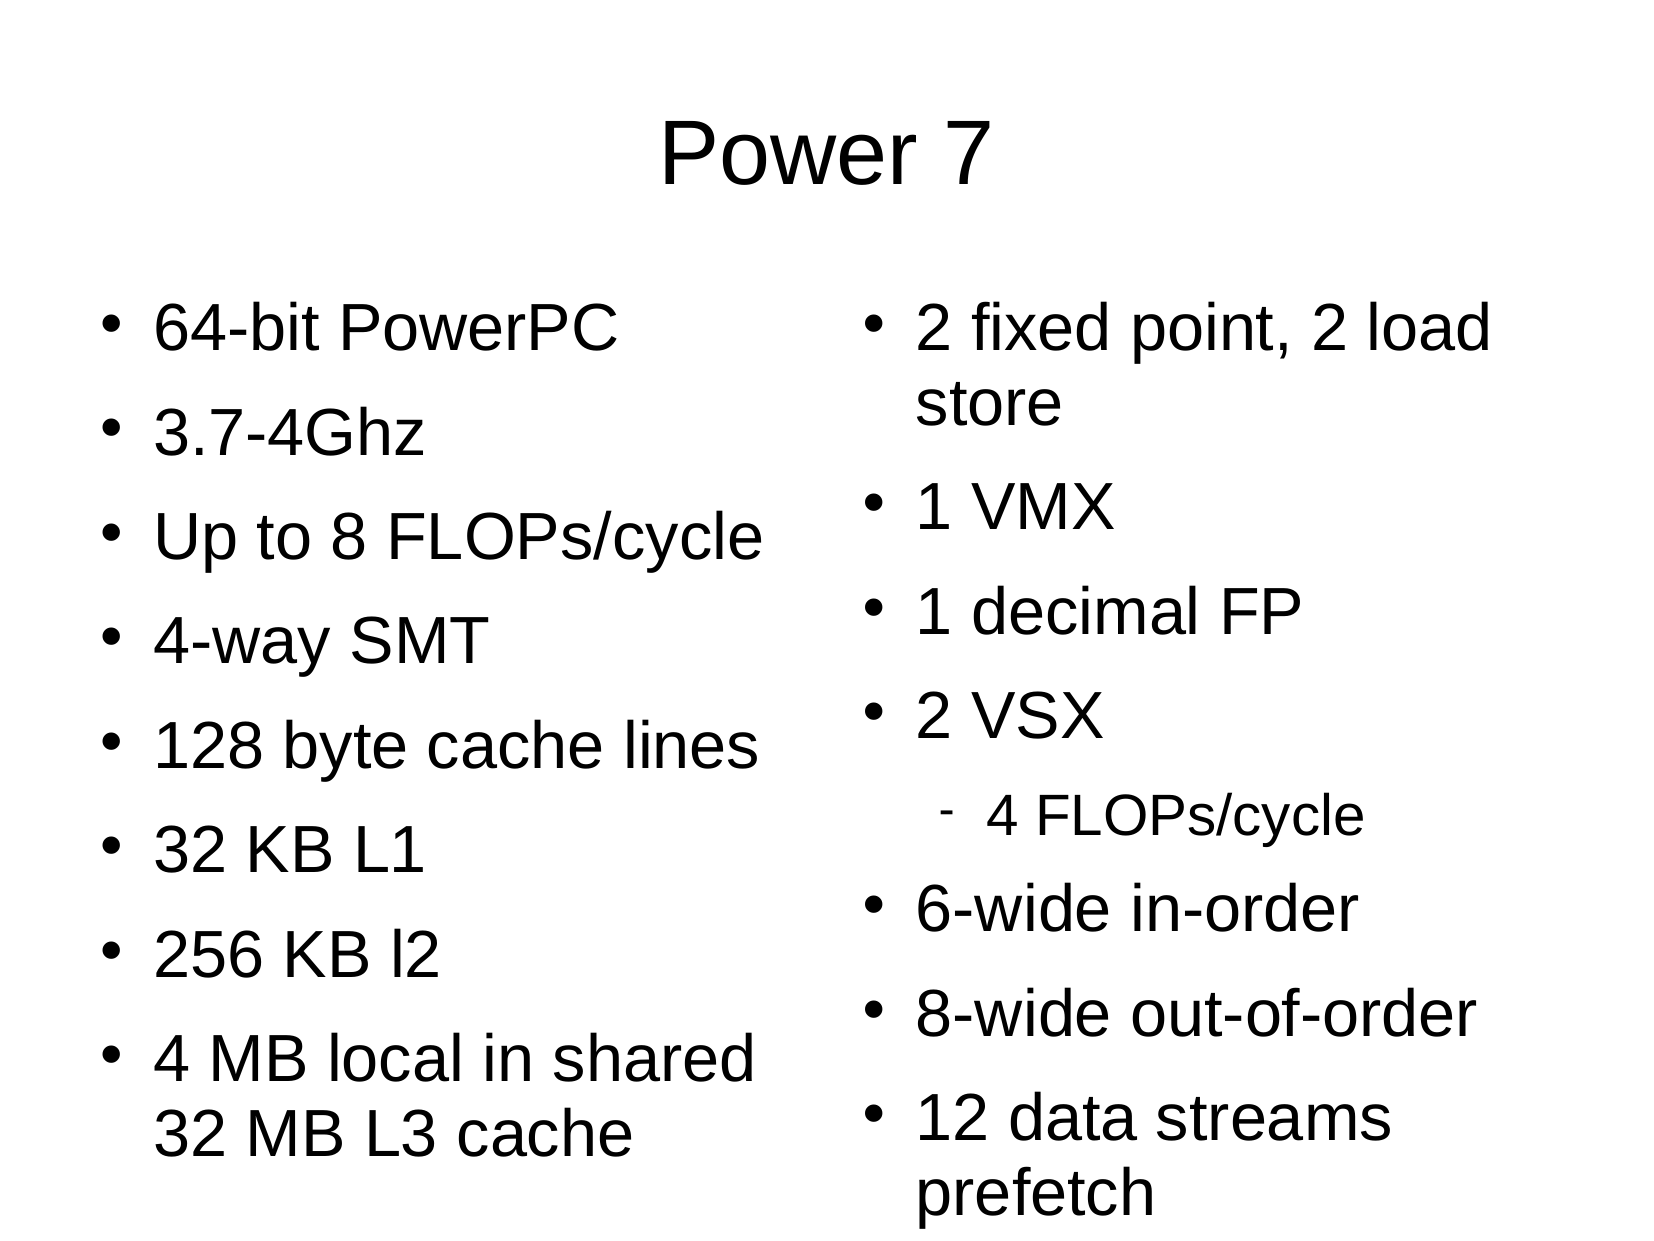

# Power 7
64-bit PowerPC
3.7-4Ghz
Up to 8 FLOPs/cycle
4-way SMT
128 byte cache lines
32 KB L1
256 KB l2
4 MB local in shared 32 MB L3 cache
2 fixed point, 2 load store
1 VMX
1 decimal FP
2 VSX
4 FLOPs/cycle
6-wide in-order
8-wide out-of-order
12 data streams prefetch